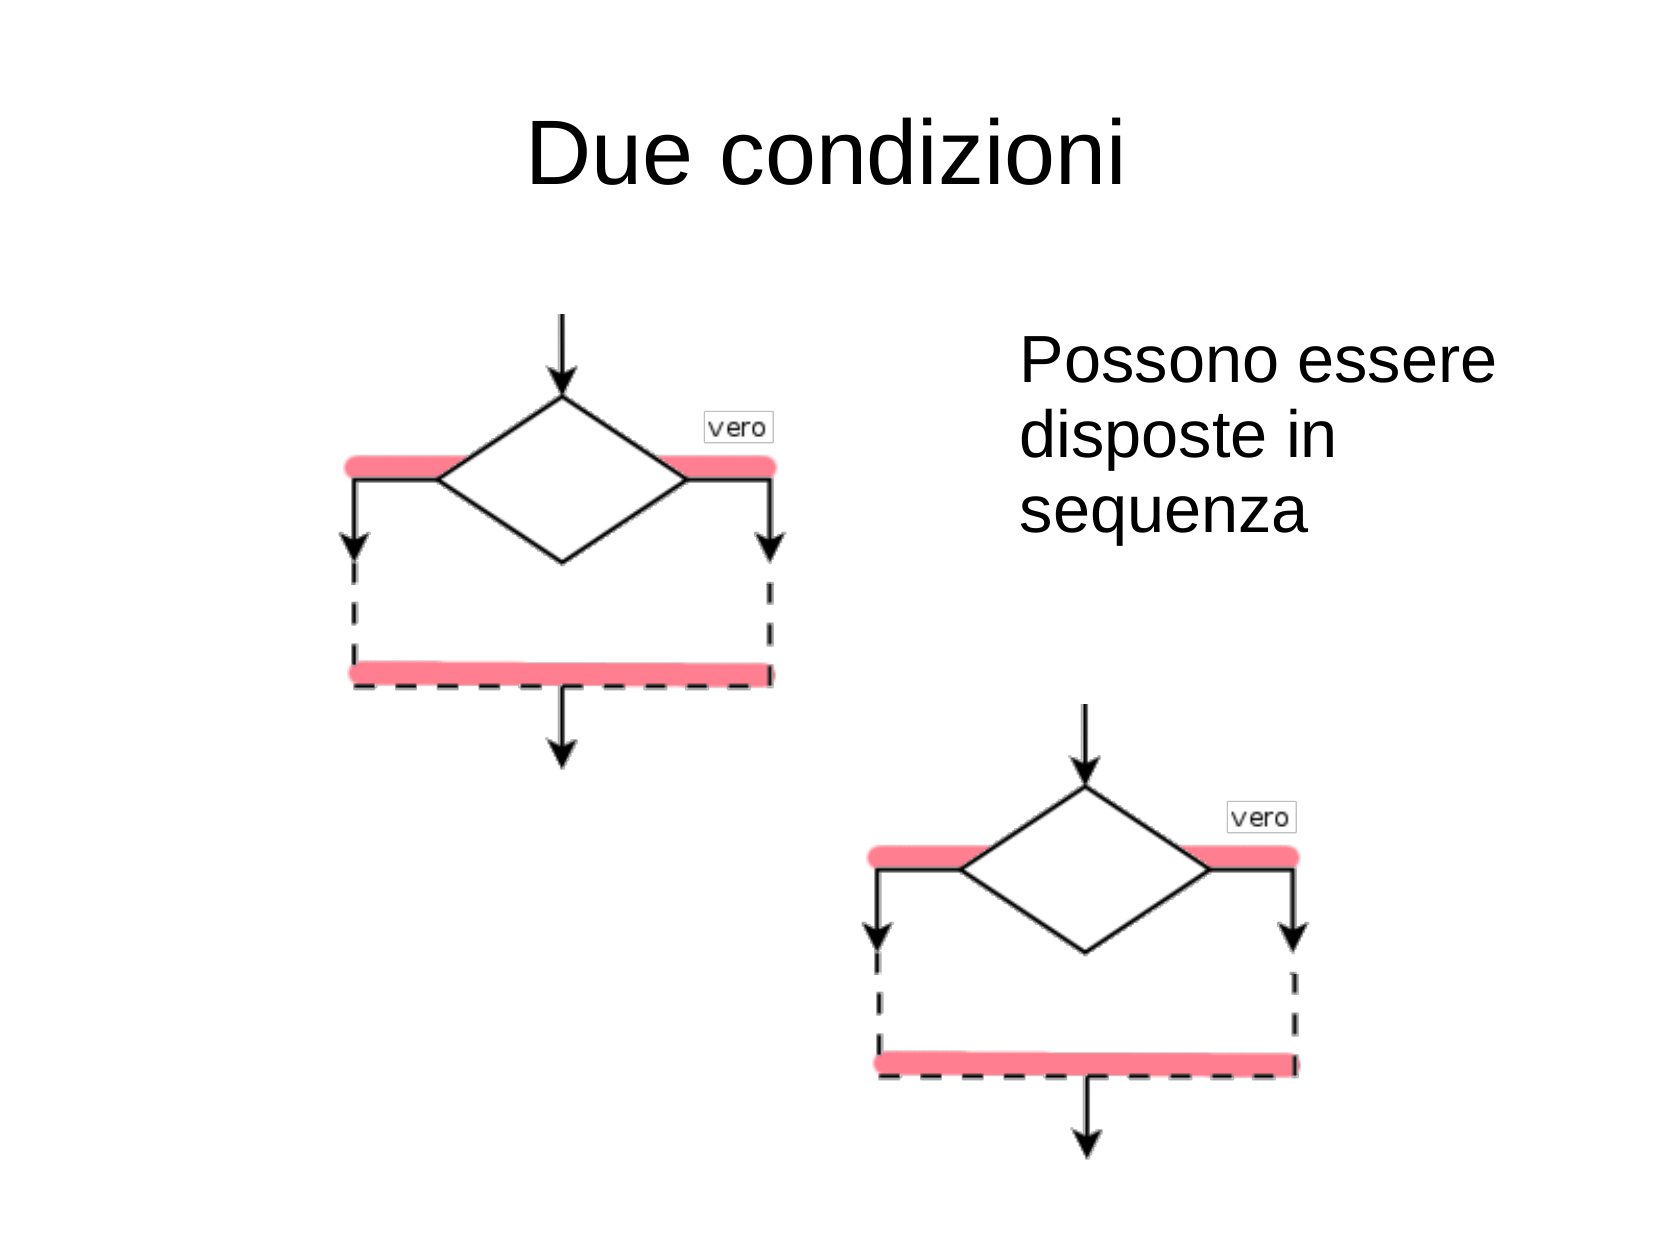

# Due condizioni
Possono essere disposte in sequenza